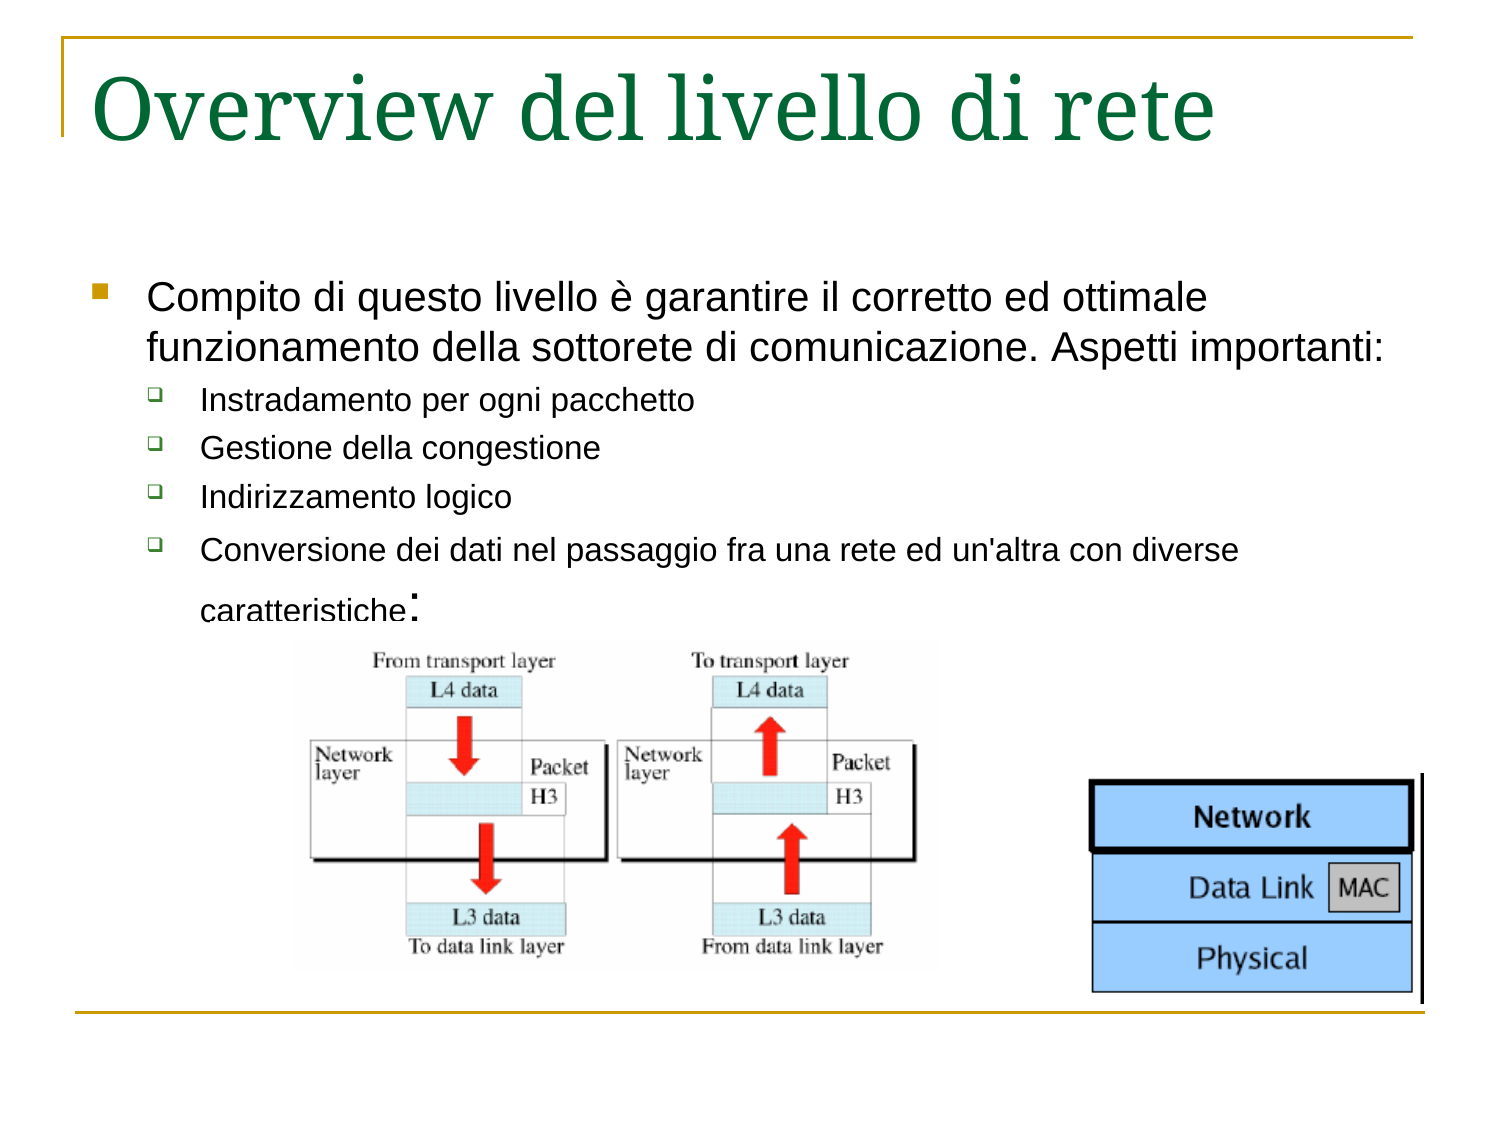

# Overview del livello di rete
Compito di questo livello è garantire il corretto ed ottimale funzionamento della sottorete di comunicazione. Aspetti importanti:
Instradamento per ogni pacchetto
Gestione della congestione
Indirizzamento logico
Conversione dei dati nel passaggio fra una rete ed un'altra con diverse caratteristiche: